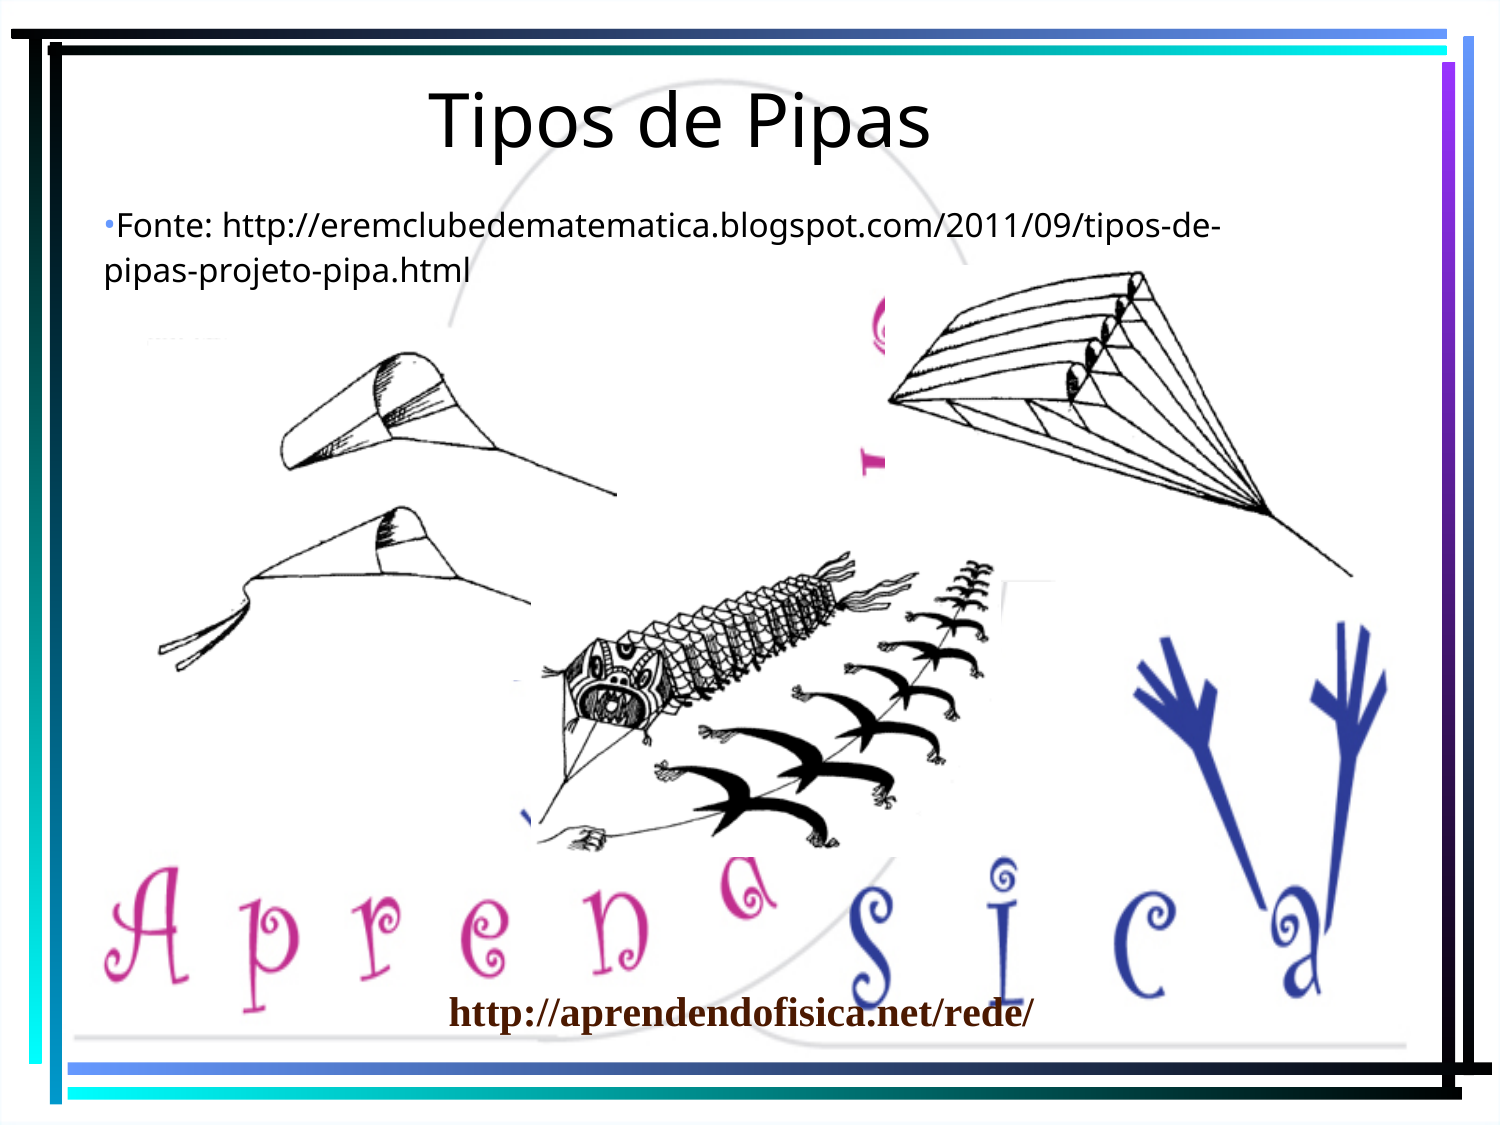

# Tipos de Pipas
Fonte: http://eremclubedematematica.blogspot.com/2011/09/tipos-de-pipas-projeto-pipa.html
 http://aprendendofisica.net/rede/